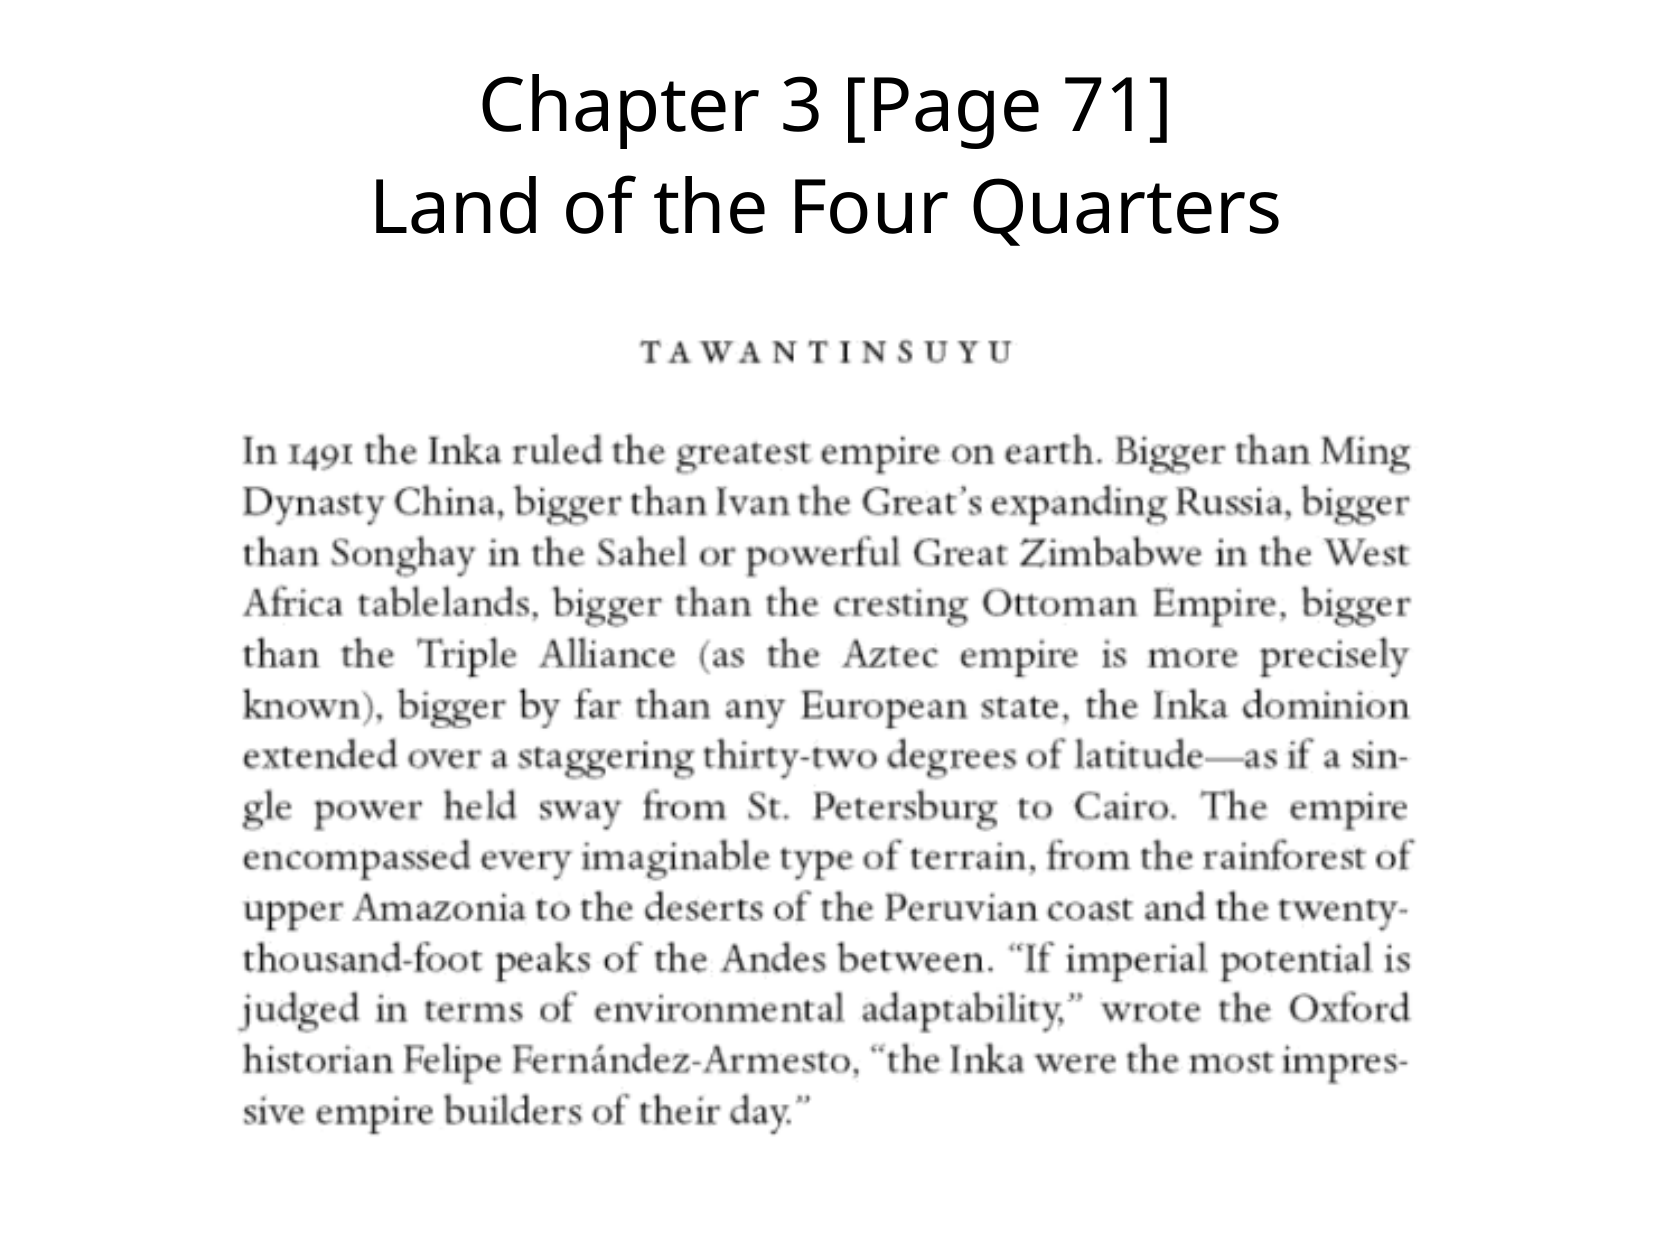

# Chapter 3 [Page 71] Land of the Four Quarters